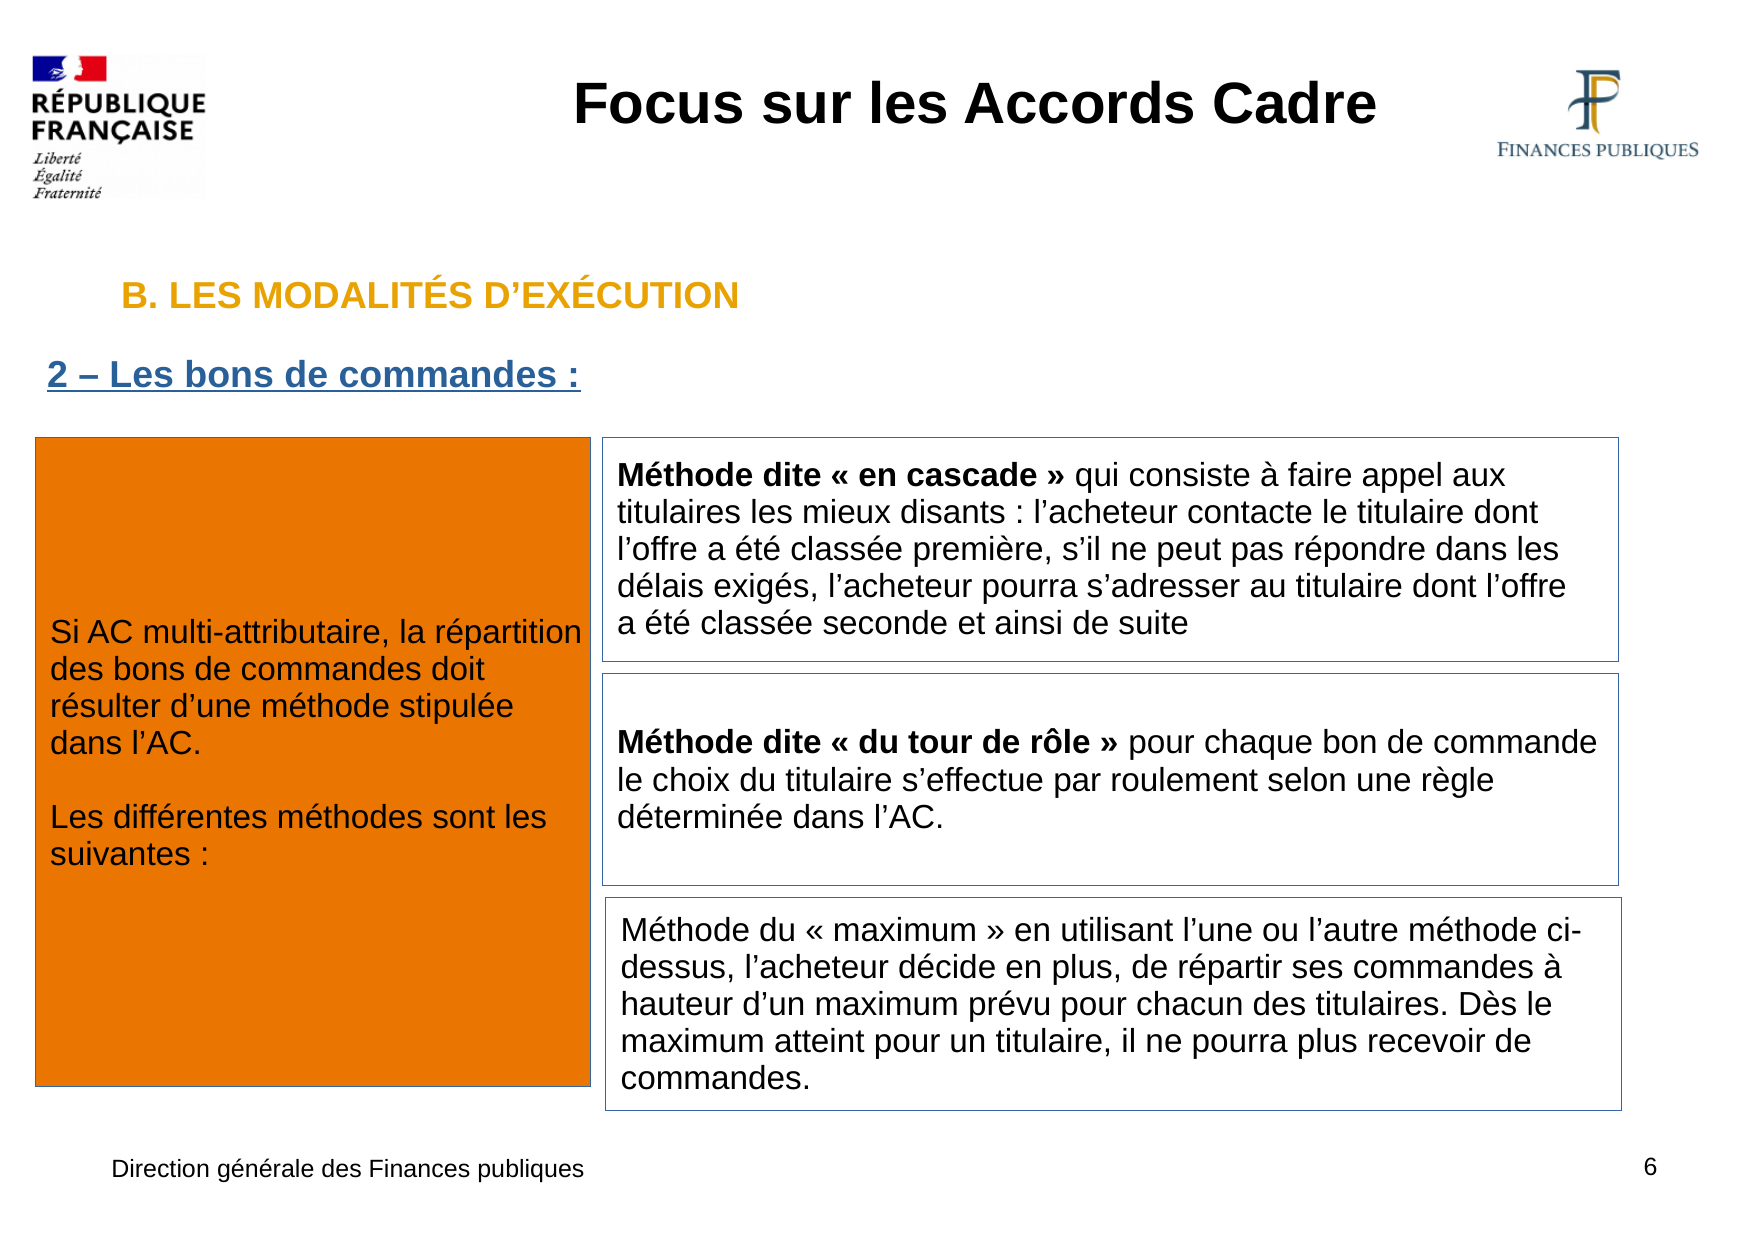

# Focus sur les Accords Cadre
	B. LES MODALITÉS D’EXÉCUTION
2 – Les bons de commandes :
Si AC multi-attributaire, la répartition
des bons de commandes doit
résulter d’une méthode stipulée
dans l’AC.
Les différentes méthodes sont les
suivantes :
Méthode dite « en cascade » qui consiste à faire appel aux
titulaires les mieux disants : l’acheteur contacte le titulaire dont
l’offre a été classée première, s’il ne peut pas répondre dans les
délais exigés, l’acheteur pourra s’adresser au titulaire dont l’offre
a été classée seconde et ainsi de suite
Méthode dite « du tour de rôle » pour chaque bon de commande
le choix du titulaire s’effectue par roulement selon une règle
déterminée dans l’AC.
Méthode du « maximum » en utilisant l’une ou l’autre méthode ci-
dessus, l’acheteur décide en plus, de répartir ses commandes à
hauteur d’un maximum prévu pour chacun des titulaires. Dès le
maximum atteint pour un titulaire, il ne pourra plus recevoir de
commandes.